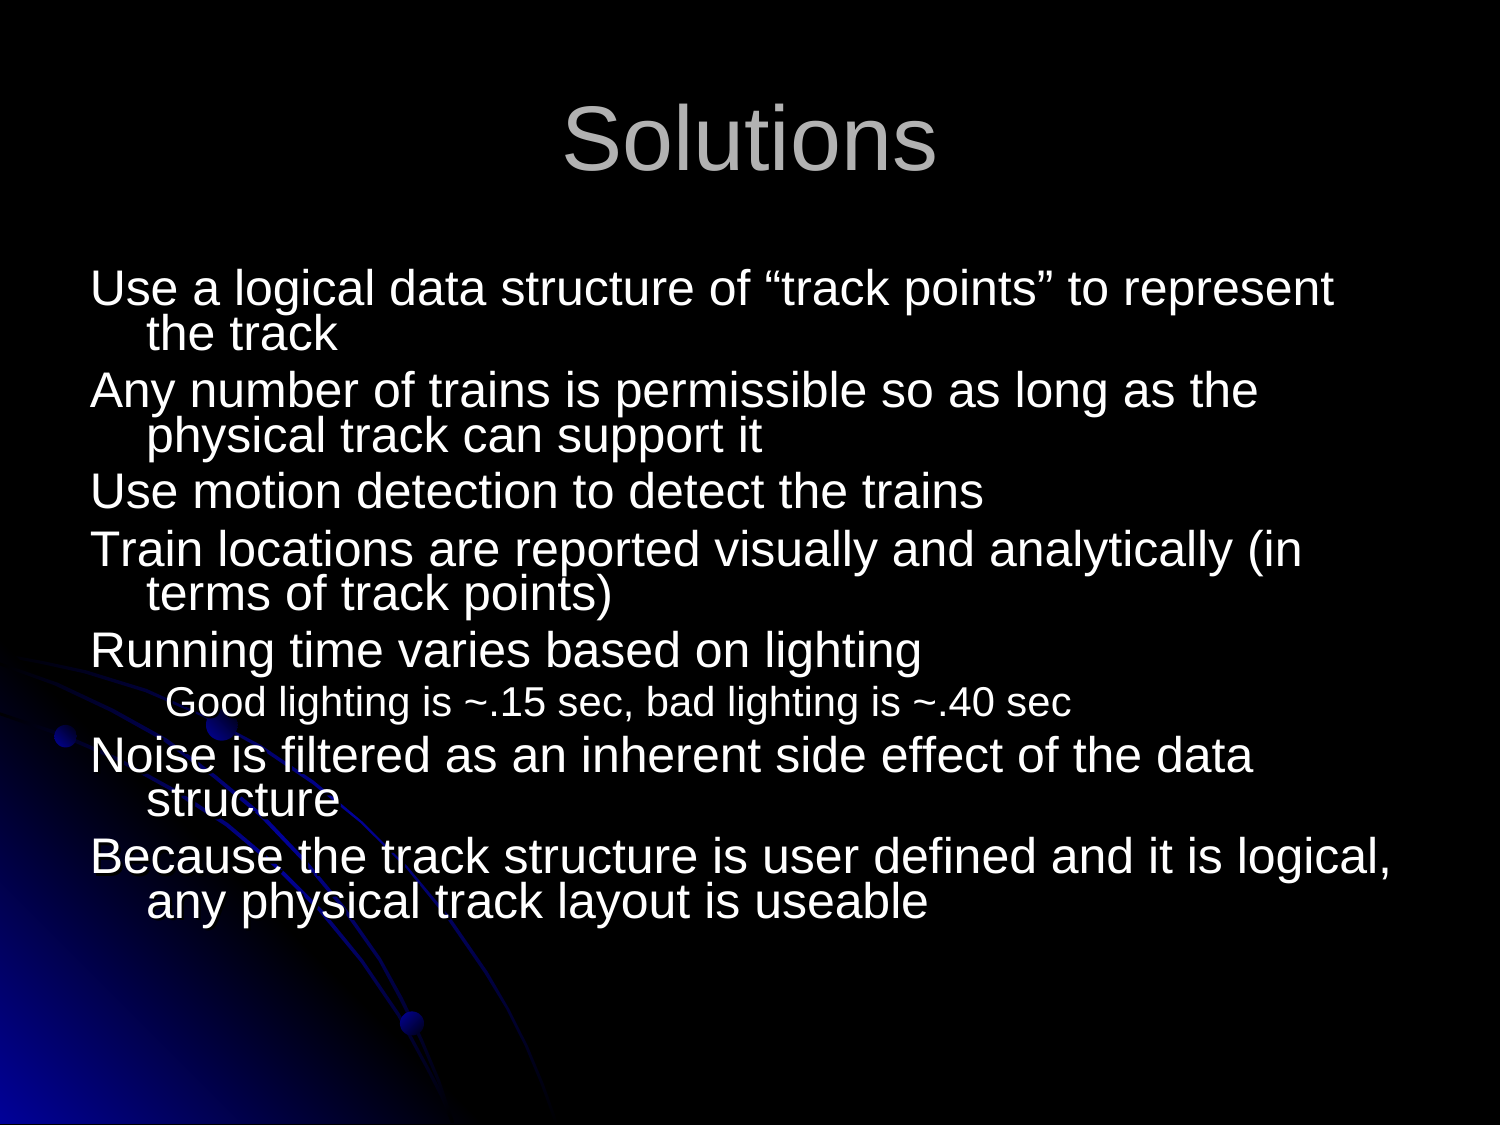

# Solutions
Use a logical data structure of “track points” to represent the track
Any number of trains is permissible so as long as the physical track can support it
Use motion detection to detect the trains
Train locations are reported visually and analytically (in terms of track points)
Running time varies based on lighting
Good lighting is ~.15 sec, bad lighting is ~.40 sec
Noise is filtered as an inherent side effect of the data structure
Because the track structure is user defined and it is logical, any physical track layout is useable